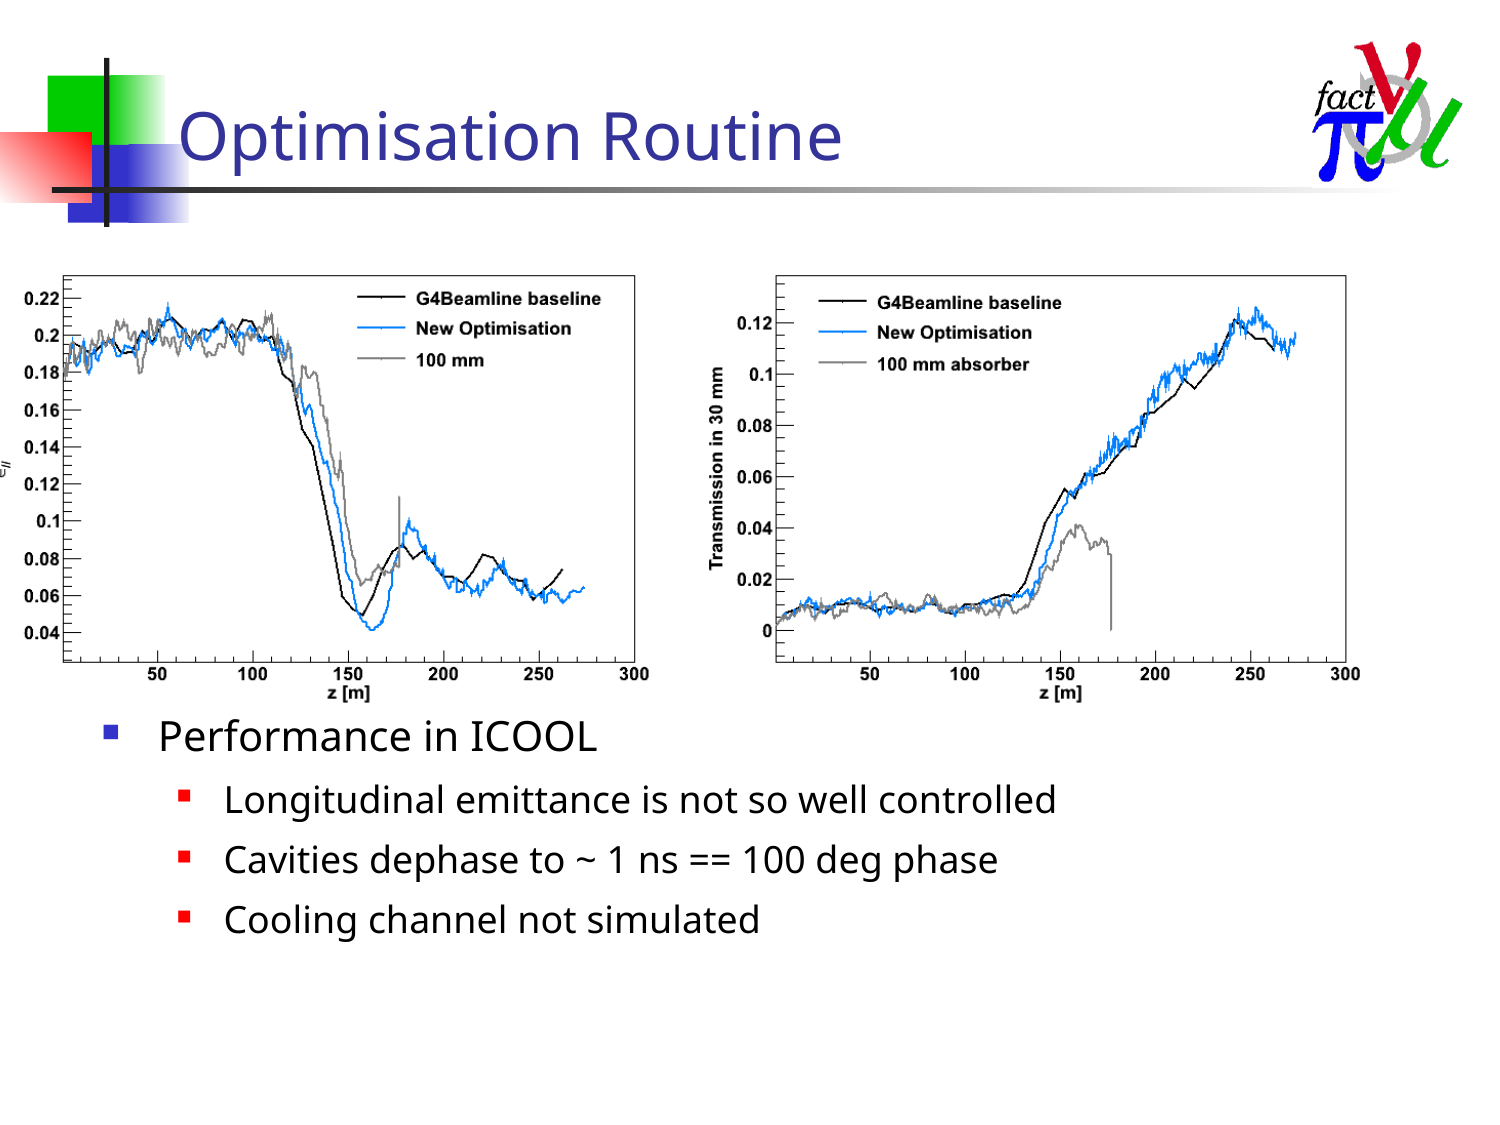

# Optimisation Routine
Performance in ICOOL
Longitudinal emittance is not so well controlled
Cavities dephase to ~ 1 ns == 100 deg phase
Cooling channel not simulated